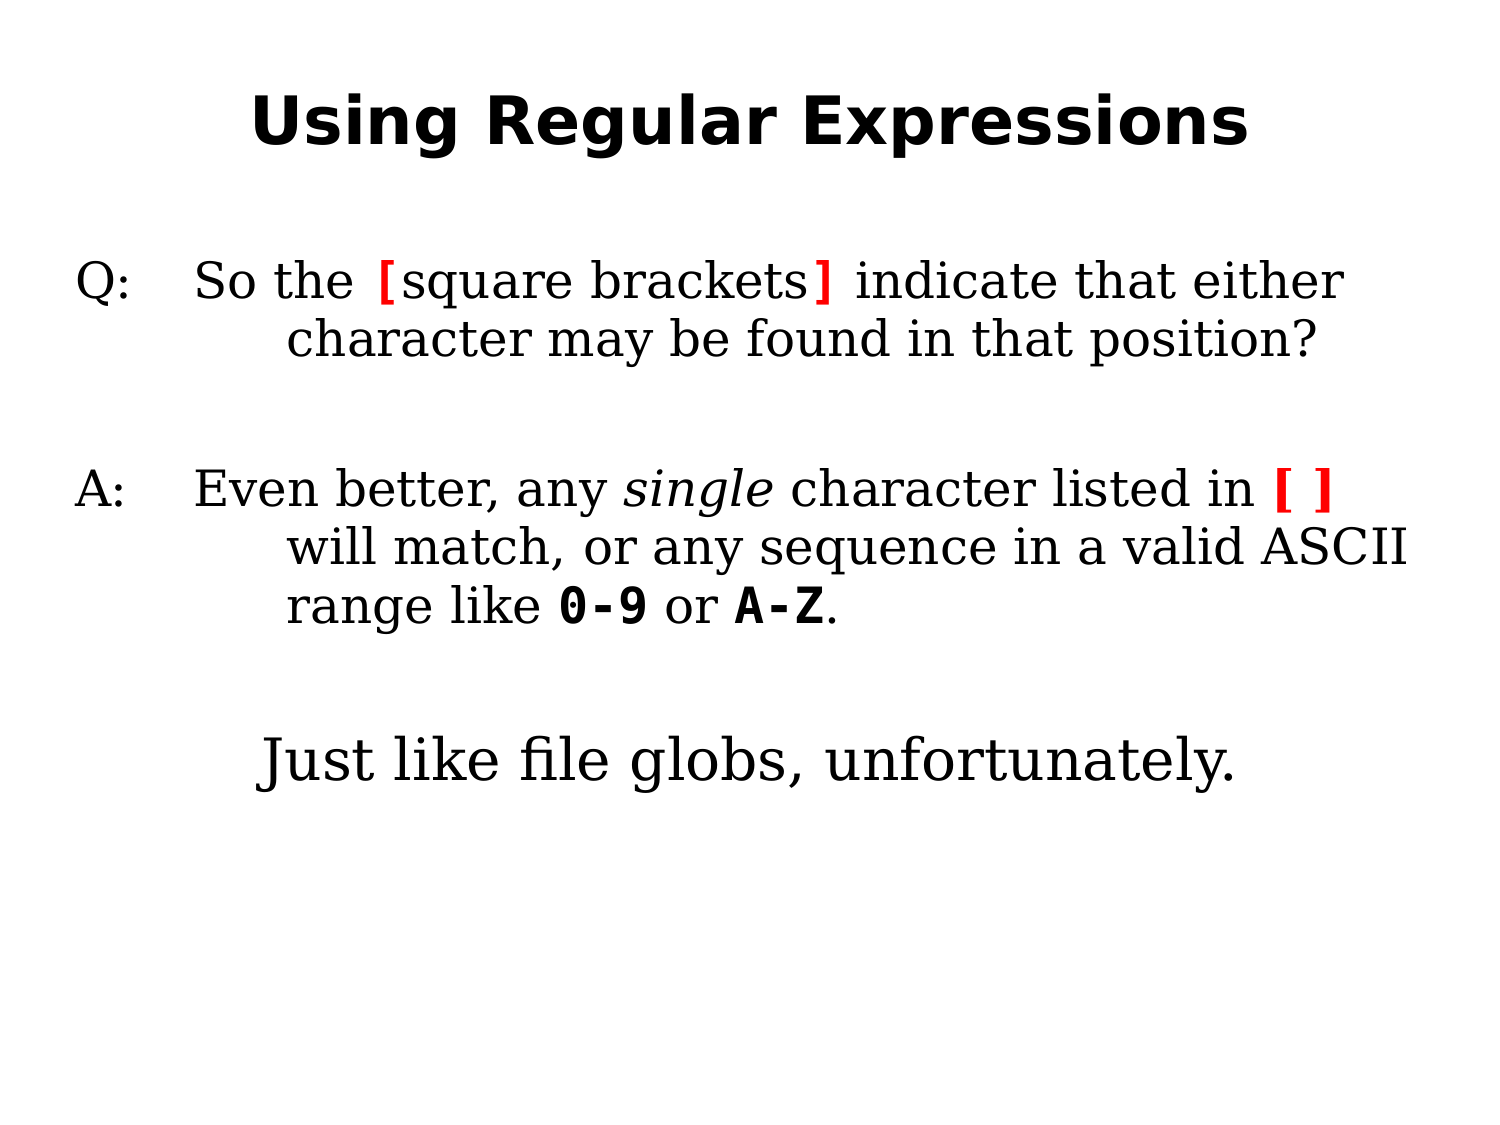

# Using Regular Expressions
Q:	So the [square brackets] indicate that either 	character may be found in that position?
A:	Even better, any single character listed in [ ] 	will match, or any sequence in a valid ASCII 	range like 0-9 or A-Z.
Just like file globs, unfortunately.